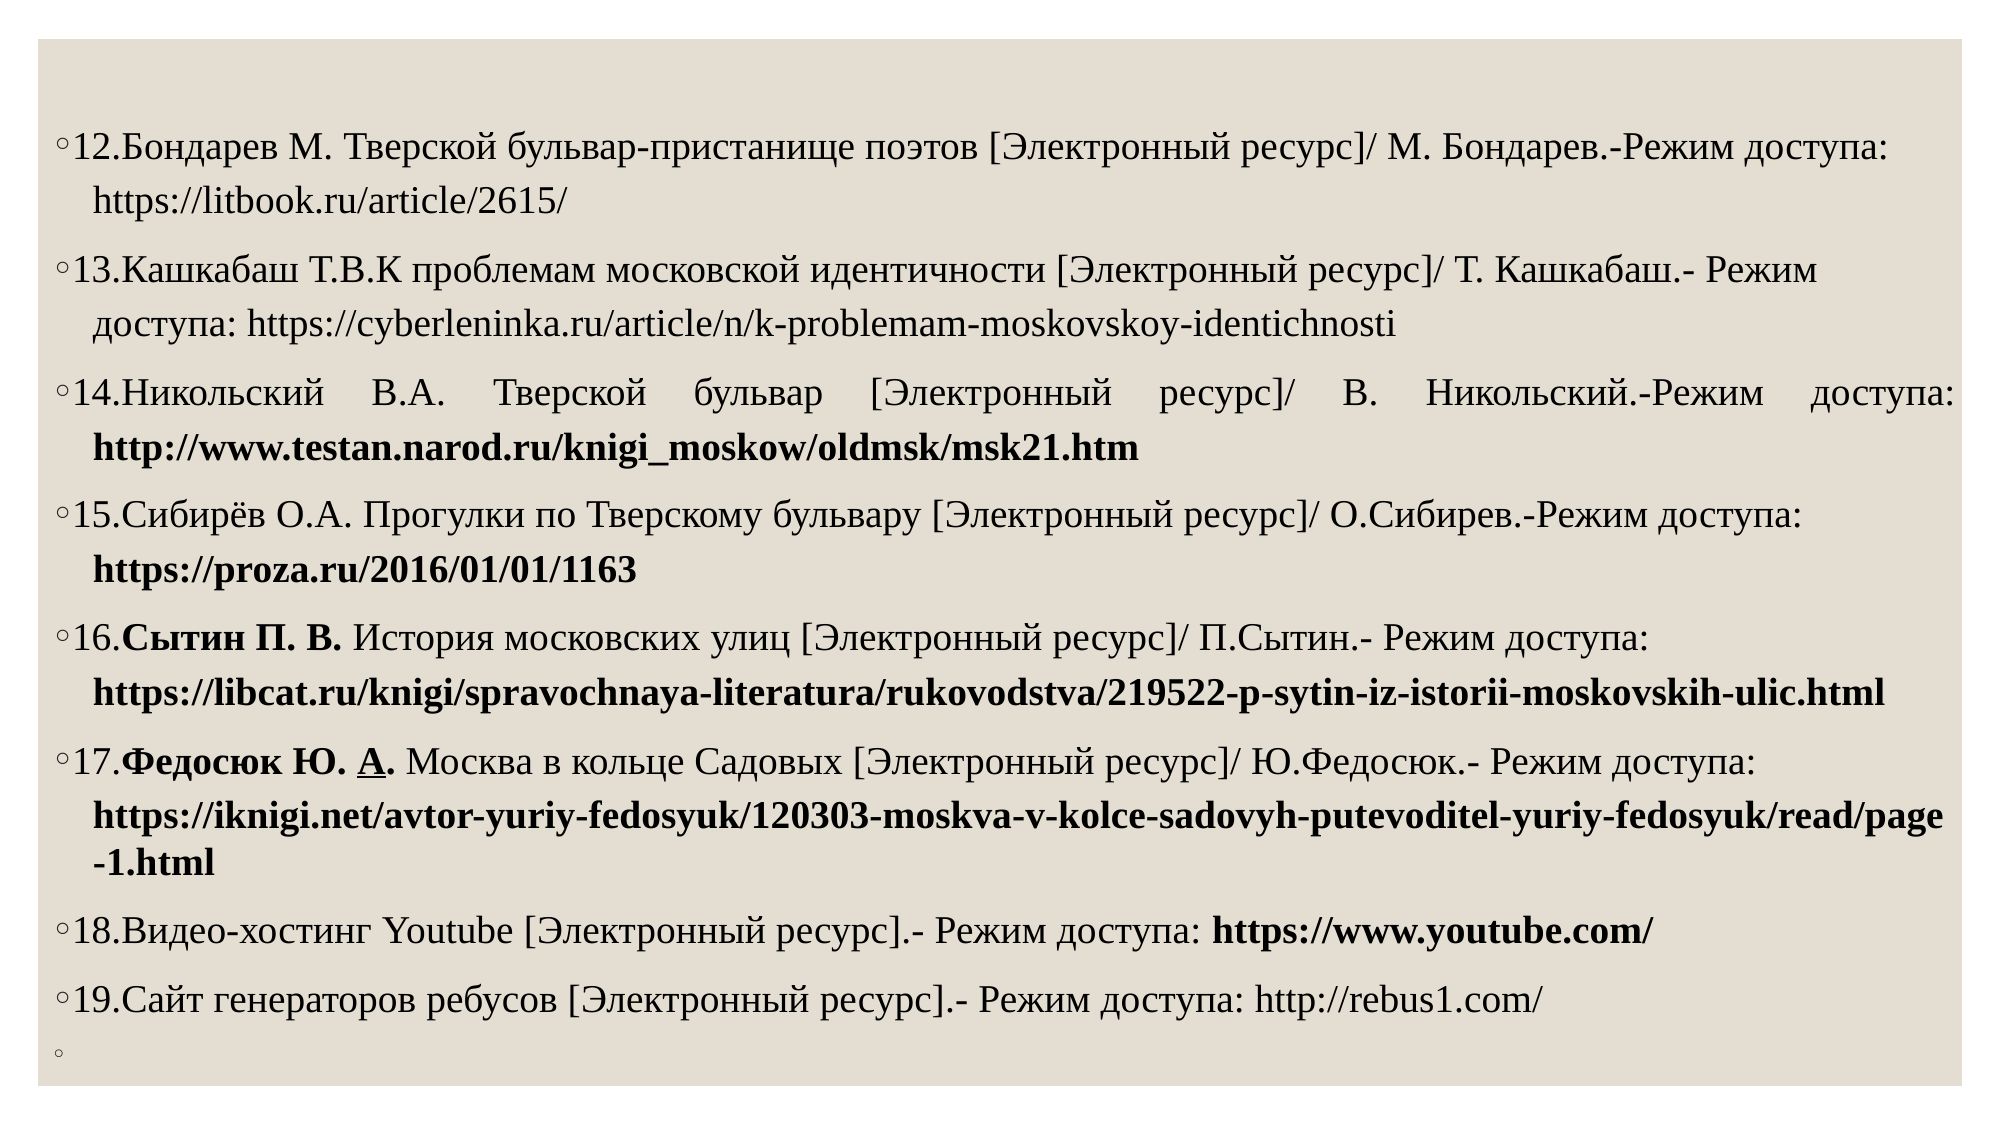

12.Бондарев М. Тверской бульвар-пристанище поэтов [Электронный ресурс]/ М. Бондарев.-Режим доступа: https://litbook.ru/article/2615/
13.Кашкабаш Т.В.К проблемам московской идентичности [Электронный ресурс]/ Т. Кашкабаш.- Режим доступа: https://cyberleninka.ru/article/n/k-problemam-moskovskoy-identichnosti
14.Никольский В.А. Тверской бульвар [Электронный ресурс]/ В. Никольский.-Режим доступа: http://www.testan.narod.ru/knigi_moskow/oldmsk/msk21.htm
15.Сибирёв О.А. Прогулки по Тверскому бульвару [Электронный ресурс]/ О.Сибирев.-Режим доступа: https://proza.ru/2016/01/01/1163
16.Сытин П. В. История московских улиц [Электронный ресурс]/ П.Сытин.- Режим доступа: https://libcat.ru/knigi/spravochnaya-literatura/rukovodstva/219522-p-sytin-iz-istorii-moskovskih-ulic.html
17.Федосюк Ю. А. Москва в кольце Садовых [Электронный ресурс]/ Ю.Федосюк.- Режим доступа: https://iknigi.net/avtor-yuriy-fedosyuk/120303-moskva-v-kolce-sadovyh-putevoditel-yuriy-fedosyuk/read/page-1.html
18.Видео-хостинг Youtube [Электронный ресурс].- Режим доступа: https://www.youtube.com/
19.Сайт генераторов ребусов [Электронный ресурс].- Режим доступа: http://rebus1.com/
#